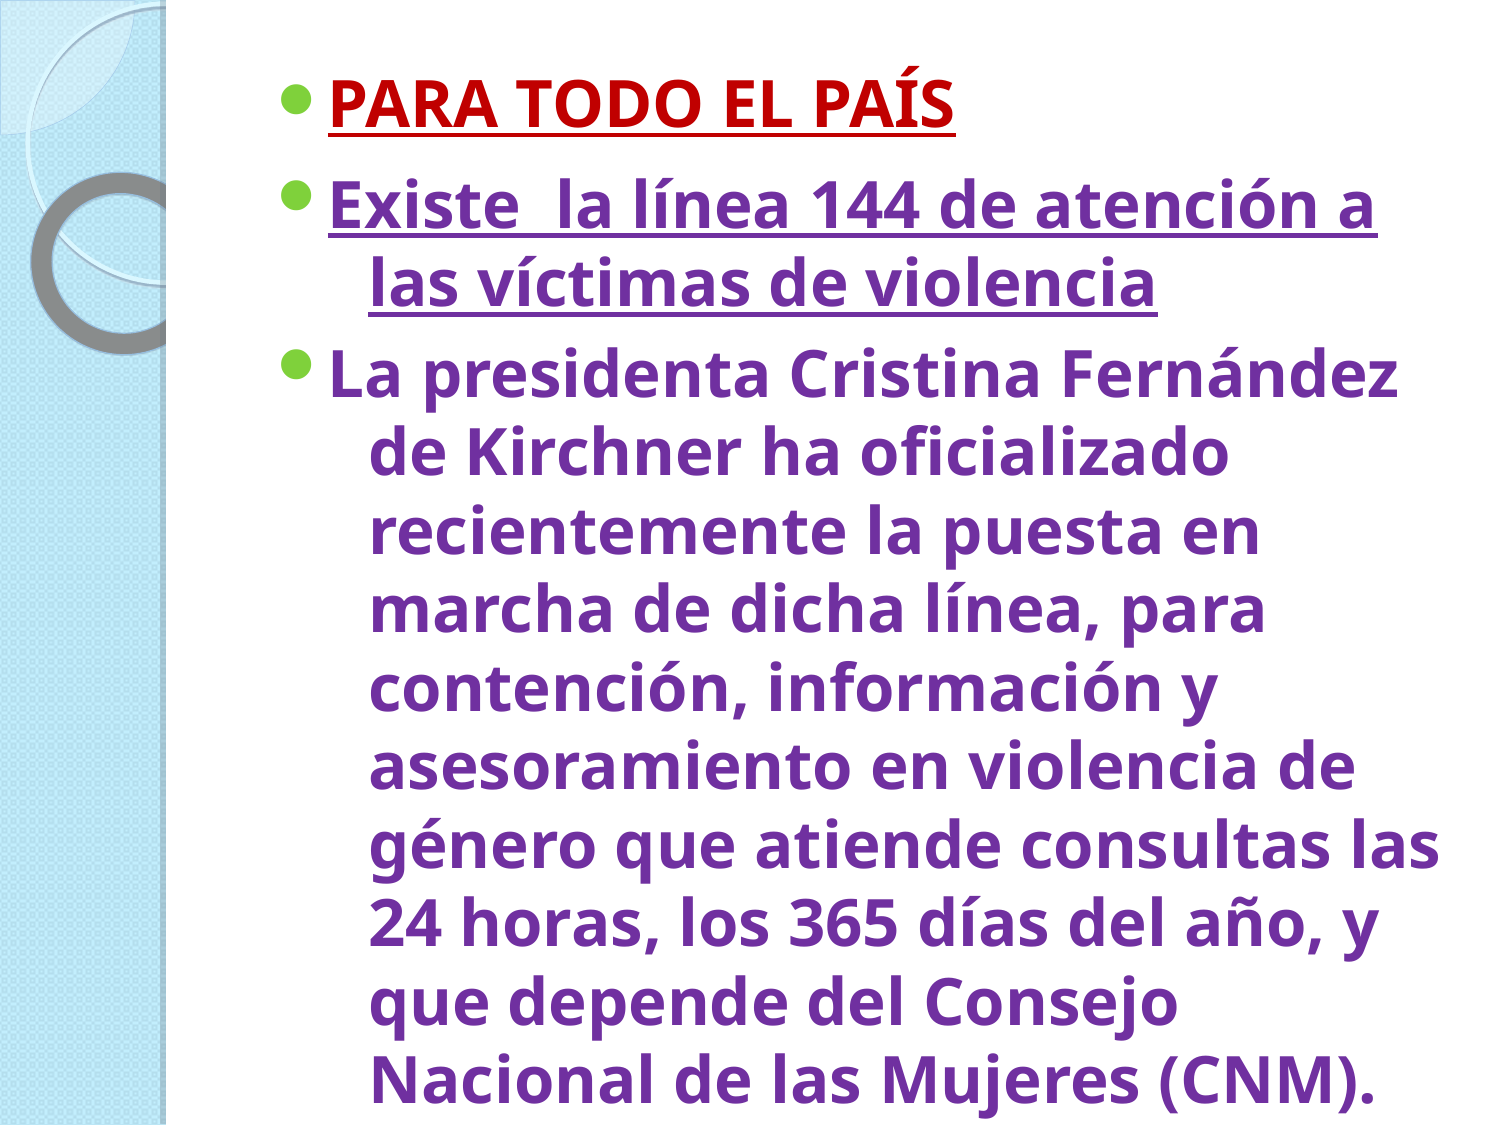

# PARA TODO EL PAÍS
Existe la línea 144 de atención a las víctimas de violencia
La presidenta Cristina Fernández de Kirchner ha oficializado recientemente la puesta en marcha de dicha línea, para contención, información y asesoramiento en violencia de género que atiende consultas las 24 horas, los 365 días del año, y que depende del Consejo Nacional de las Mujeres (CNM).